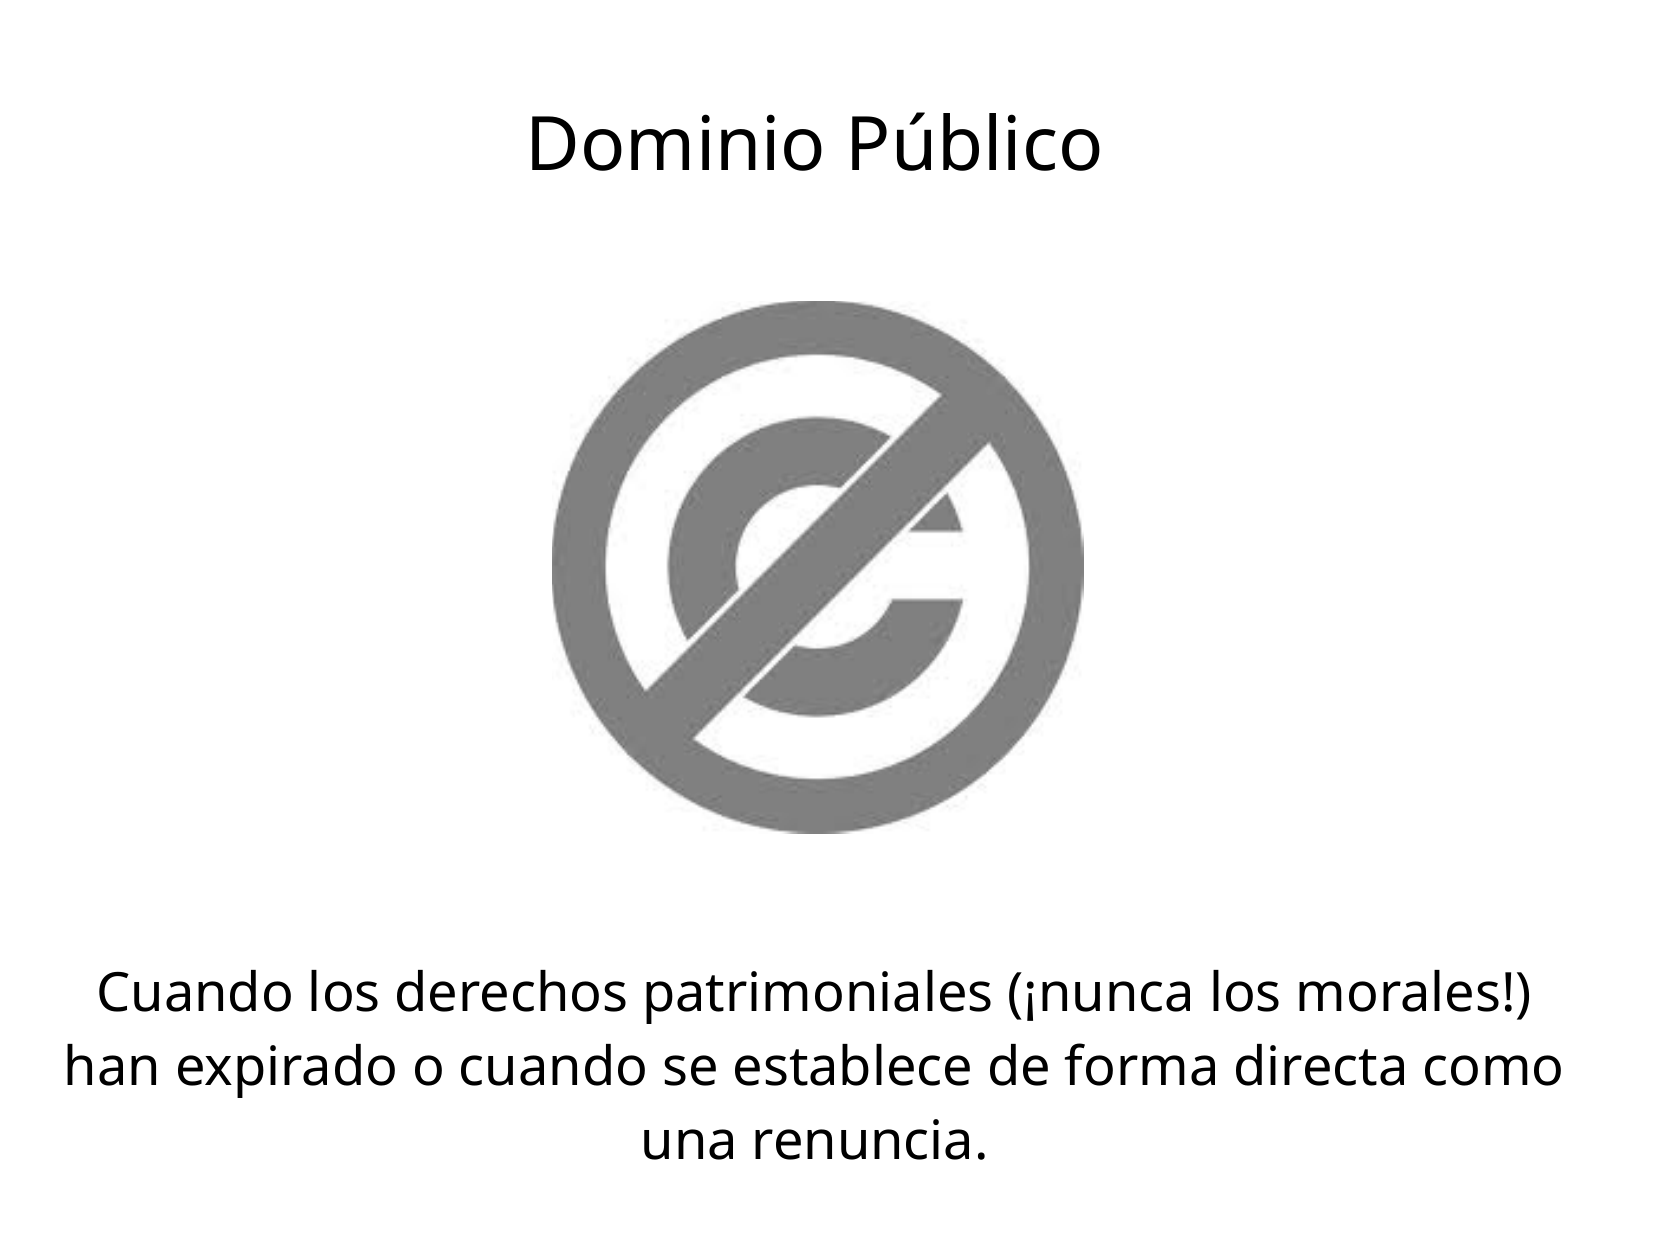

Dominio Público
Cuando los derechos patrimoniales (¡nunca los morales!) han expirado o cuando se establece de forma directa como una renuncia.